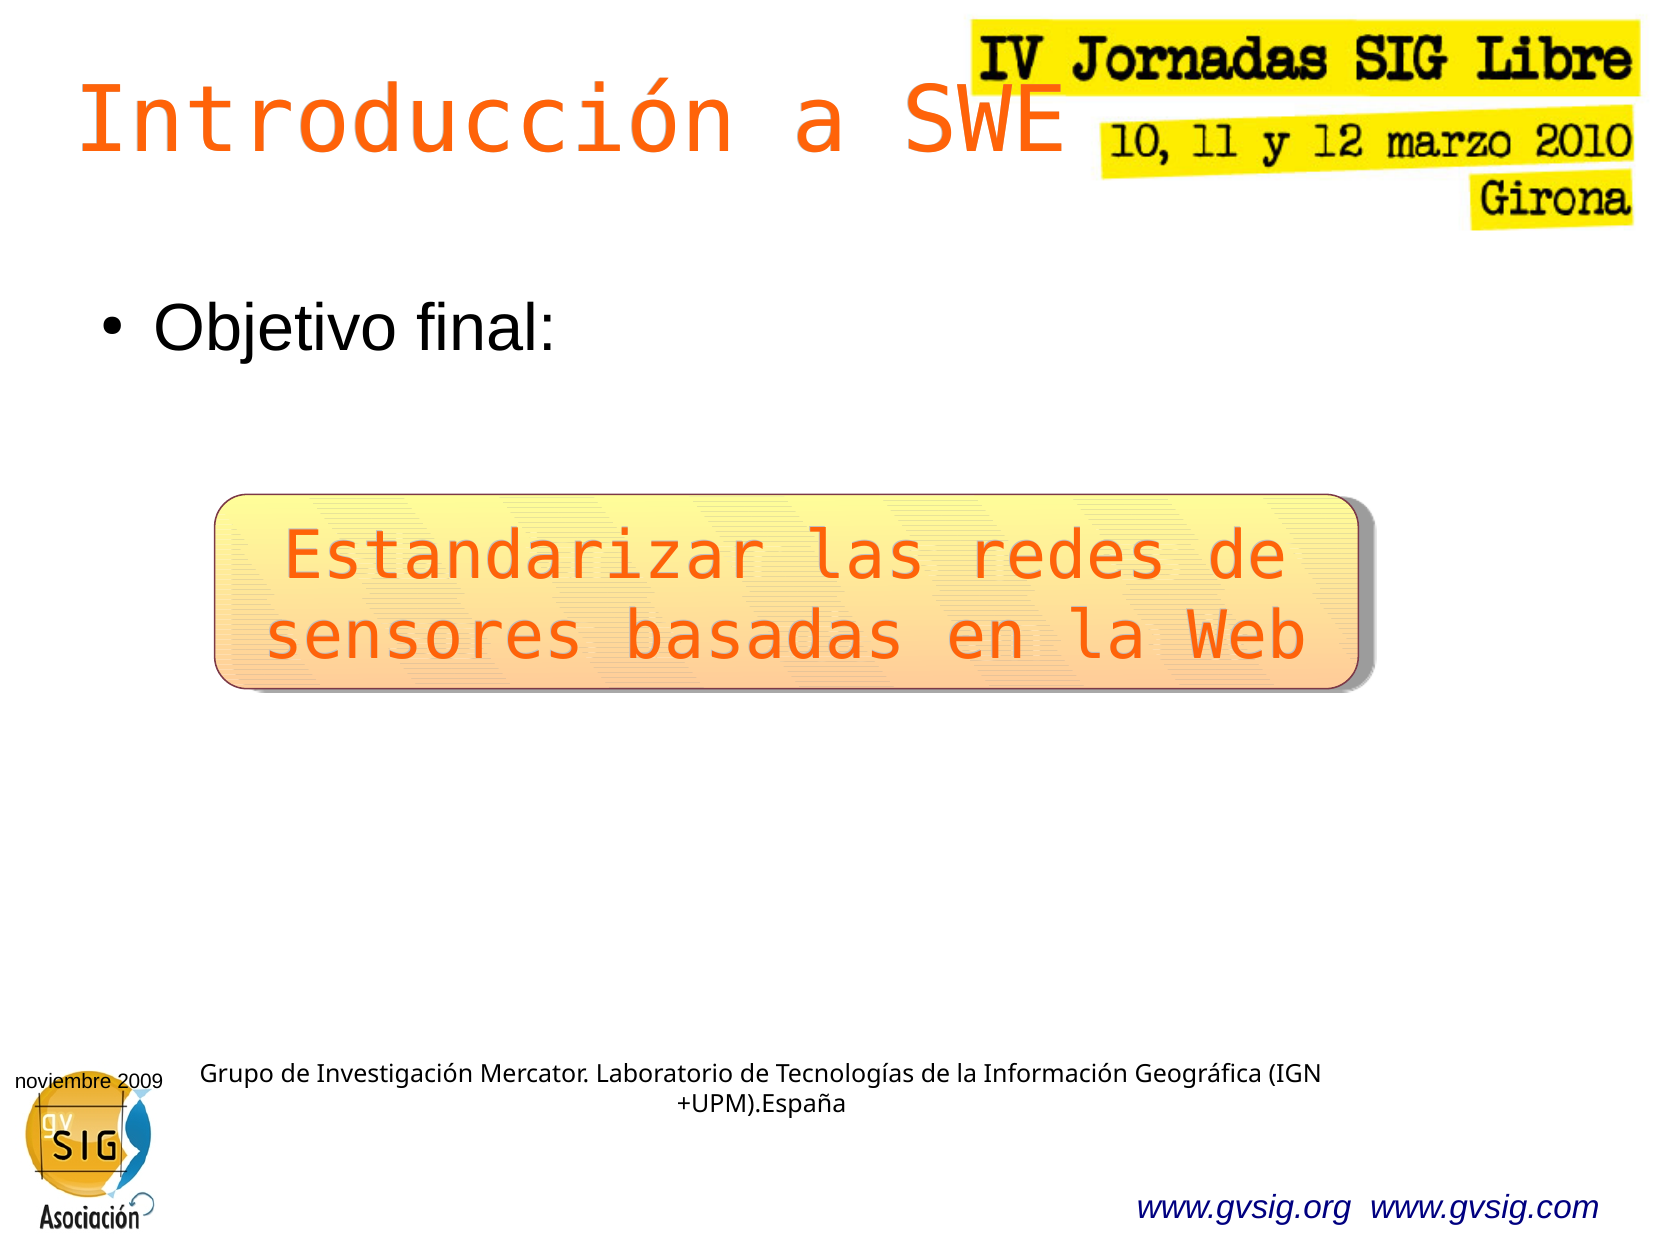

Introducción a SWE
# Objetivo final:
Estandarizar las redes de sensores basadas en la Web
Grupo de Investigación Mercator. Laboratorio de Tecnologías de la Información Geográfica (IGN +UPM).España
noviembre 2009